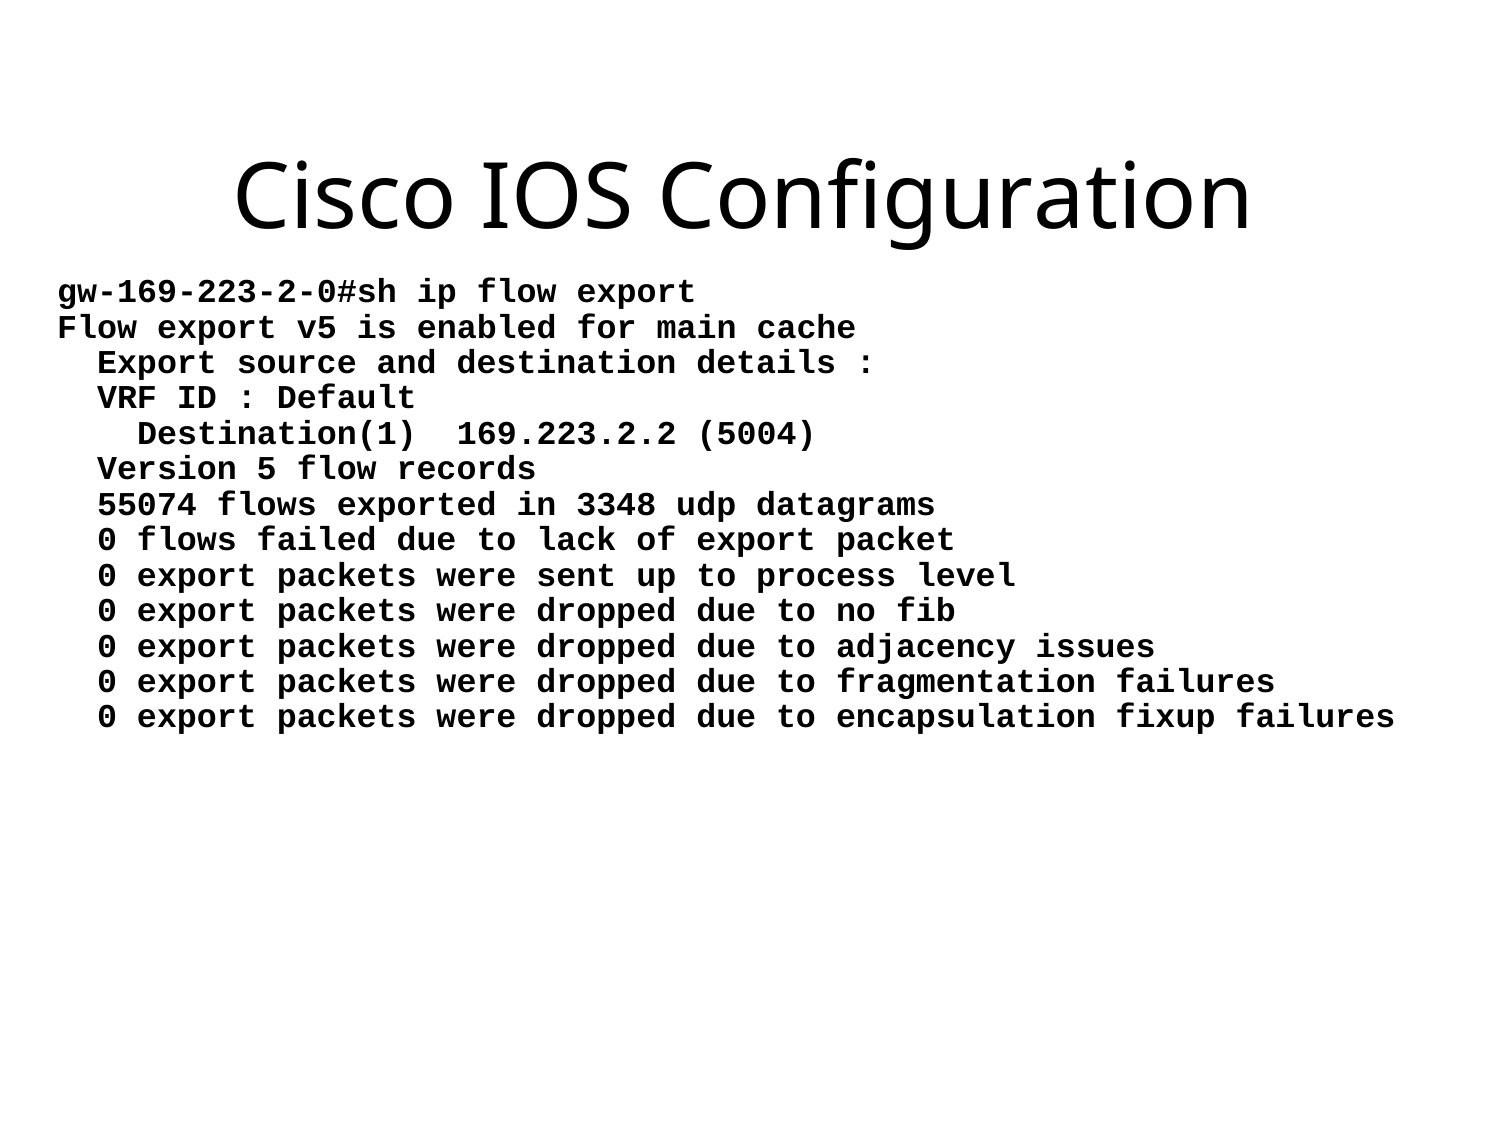

# Cisco IOS Configuration
gw-169-223-2-0#sh ip flow export
Flow export v5 is enabled for main cache
 Export source and destination details :
 VRF ID : Default
 Destination(1) 169.223.2.2 (5004)
 Version 5 flow records
 55074 flows exported in 3348 udp datagrams
 0 flows failed due to lack of export packet
 0 export packets were sent up to process level
 0 export packets were dropped due to no fib
 0 export packets were dropped due to adjacency issues
 0 export packets were dropped due to fragmentation failures
 0 export packets were dropped due to encapsulation fixup failures